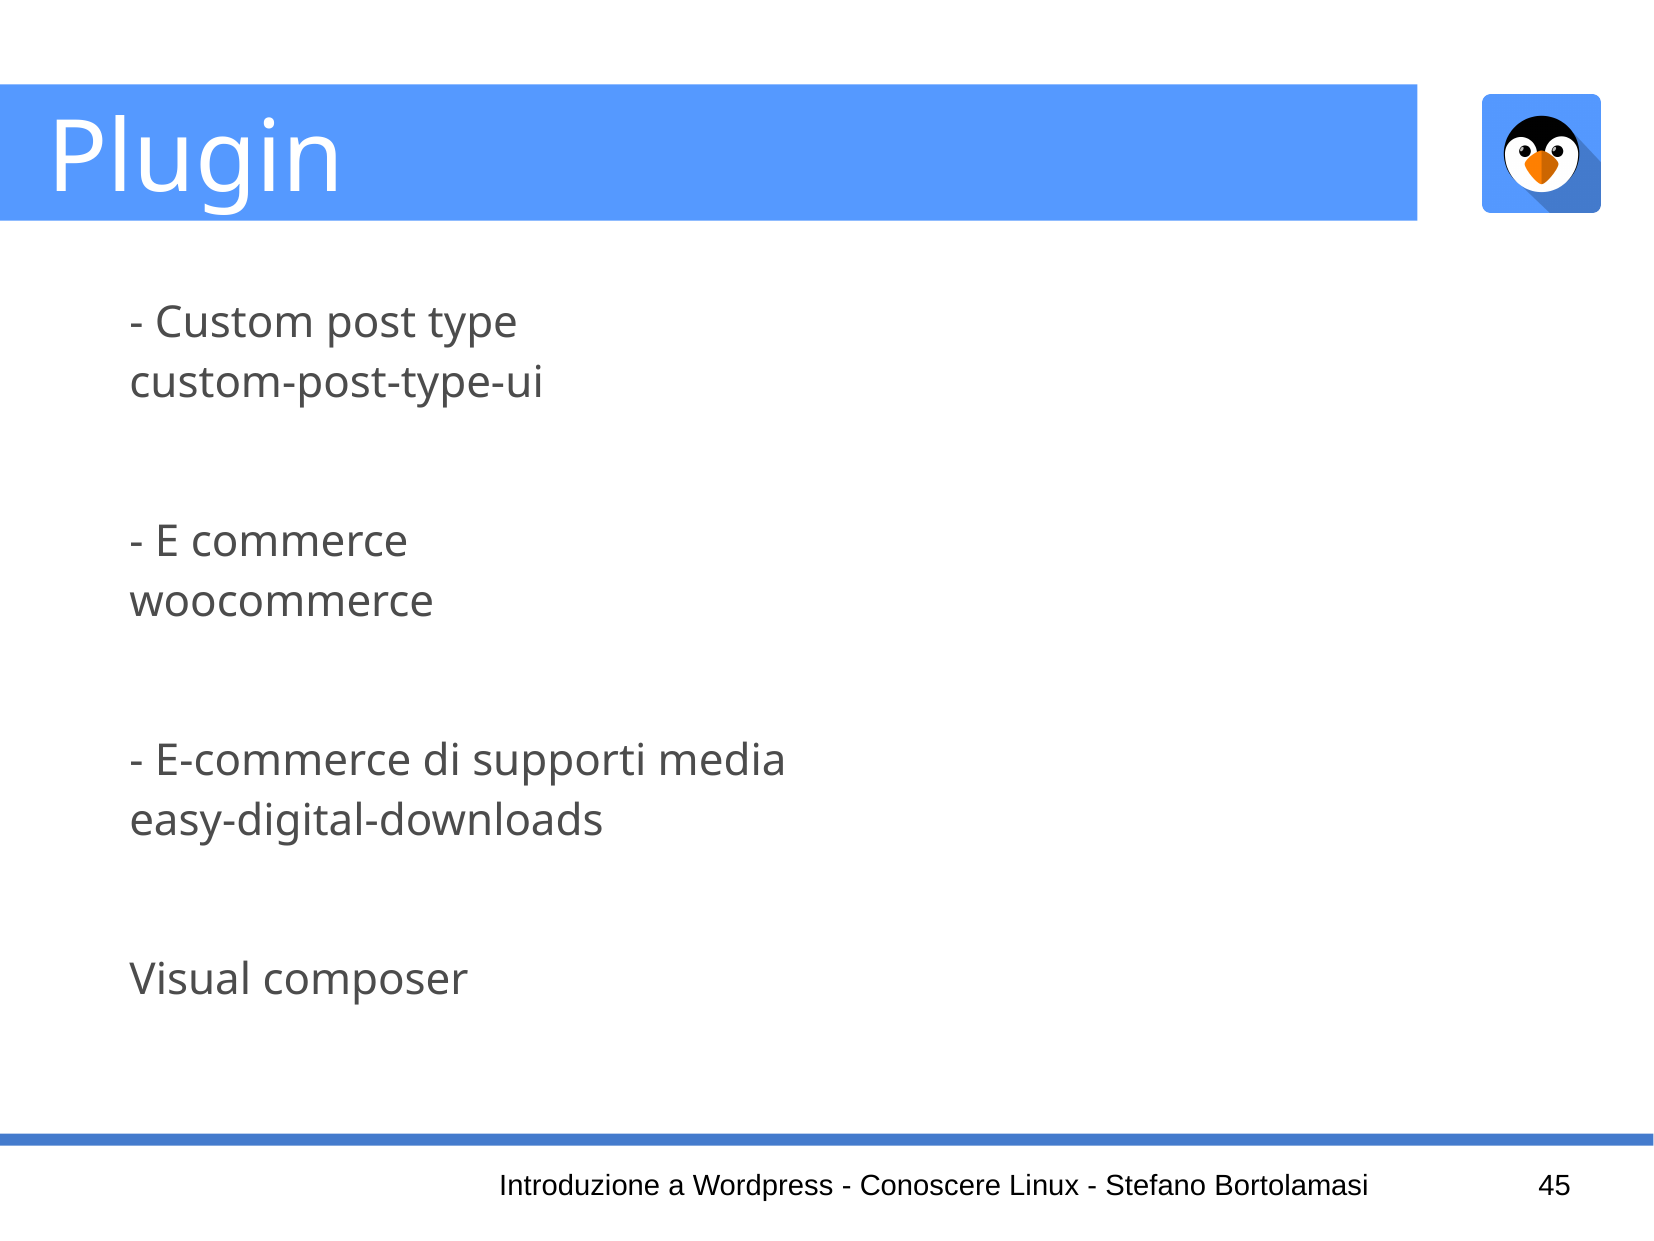

# Plugin
- Custom post type
custom-post-type-ui
- E commerce
woocommerce
- E-commerce di supporti media
easy-digital-downloads
Visual composer
Introduzione a Wordpress - Conoscere Linux - Stefano Bortolamasi
45